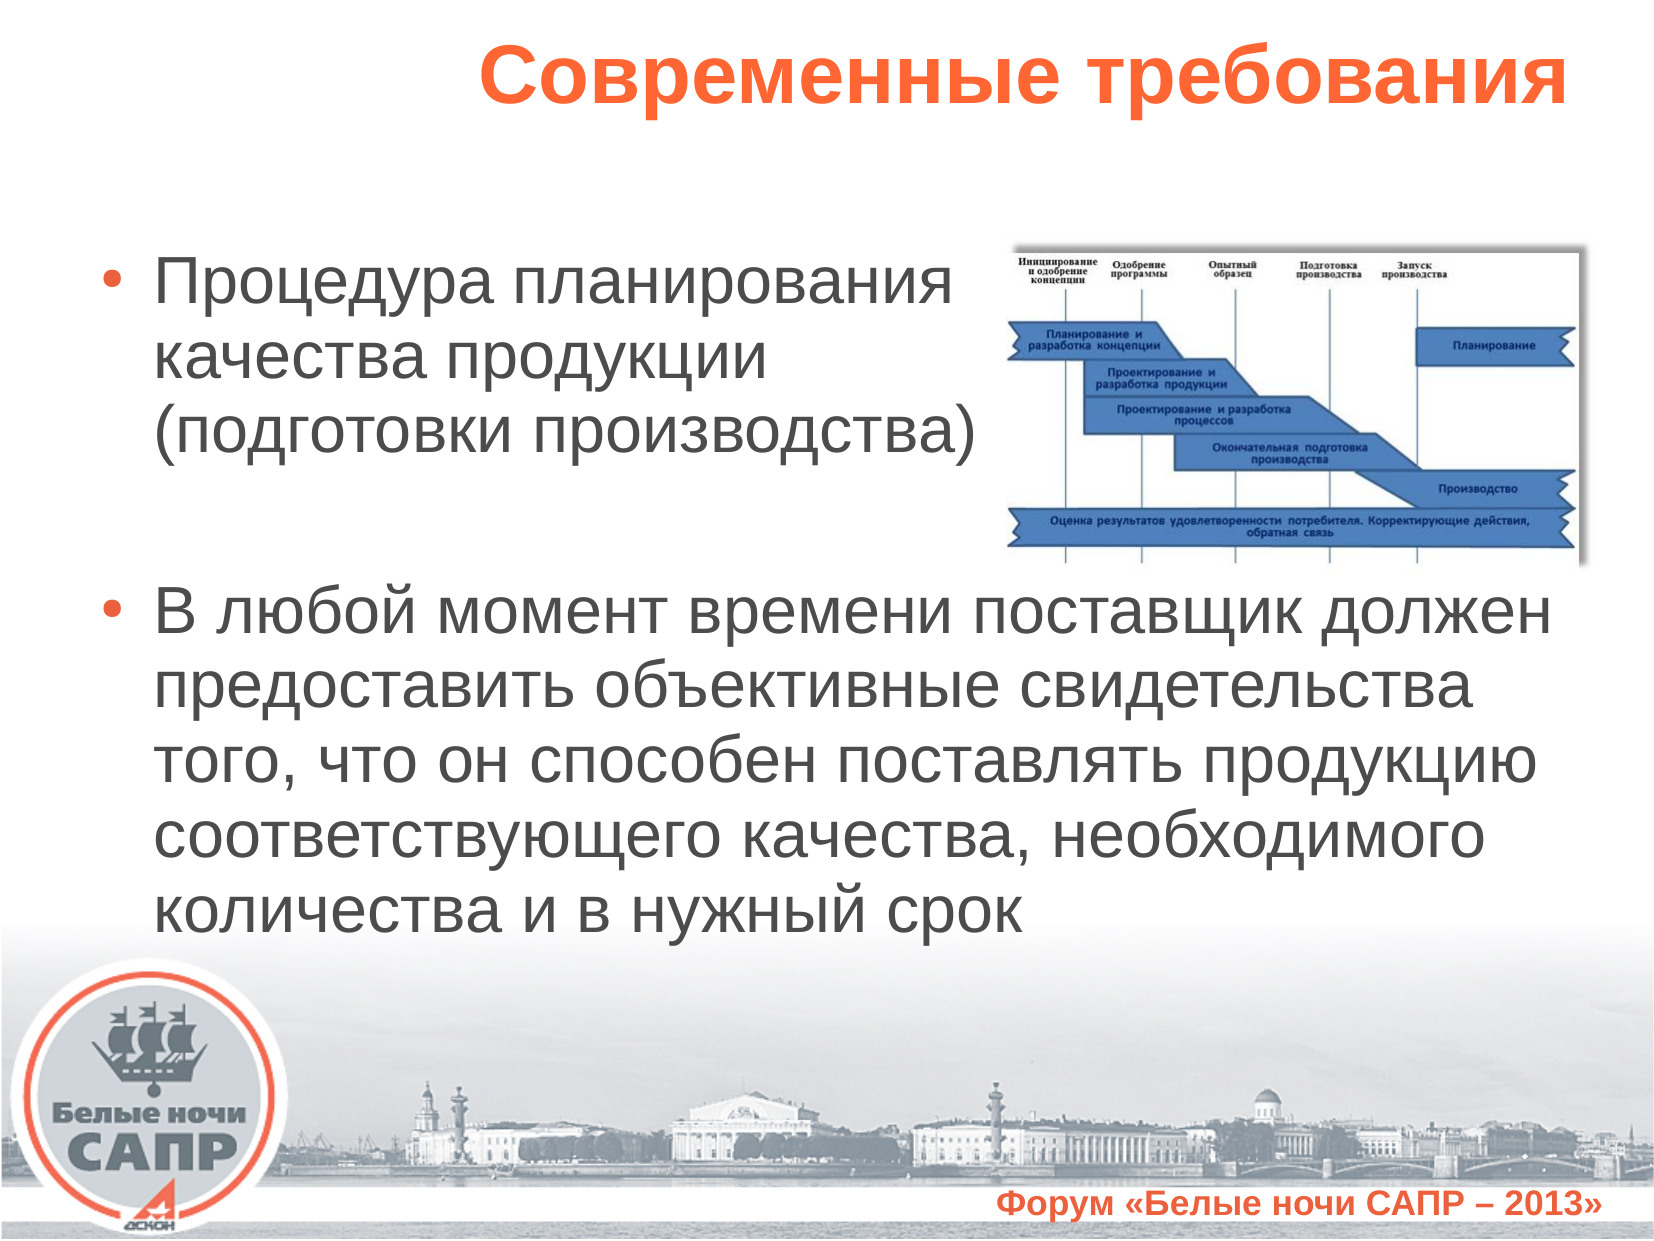

# Современные требования
Процедура планирования качества продукции (подготовки производства)
В любой момент времени поставщик должен предоставить объективные свидетельства того, что он способен поставлять продукцию соответствующего качества, необходимого количества и в нужный срок